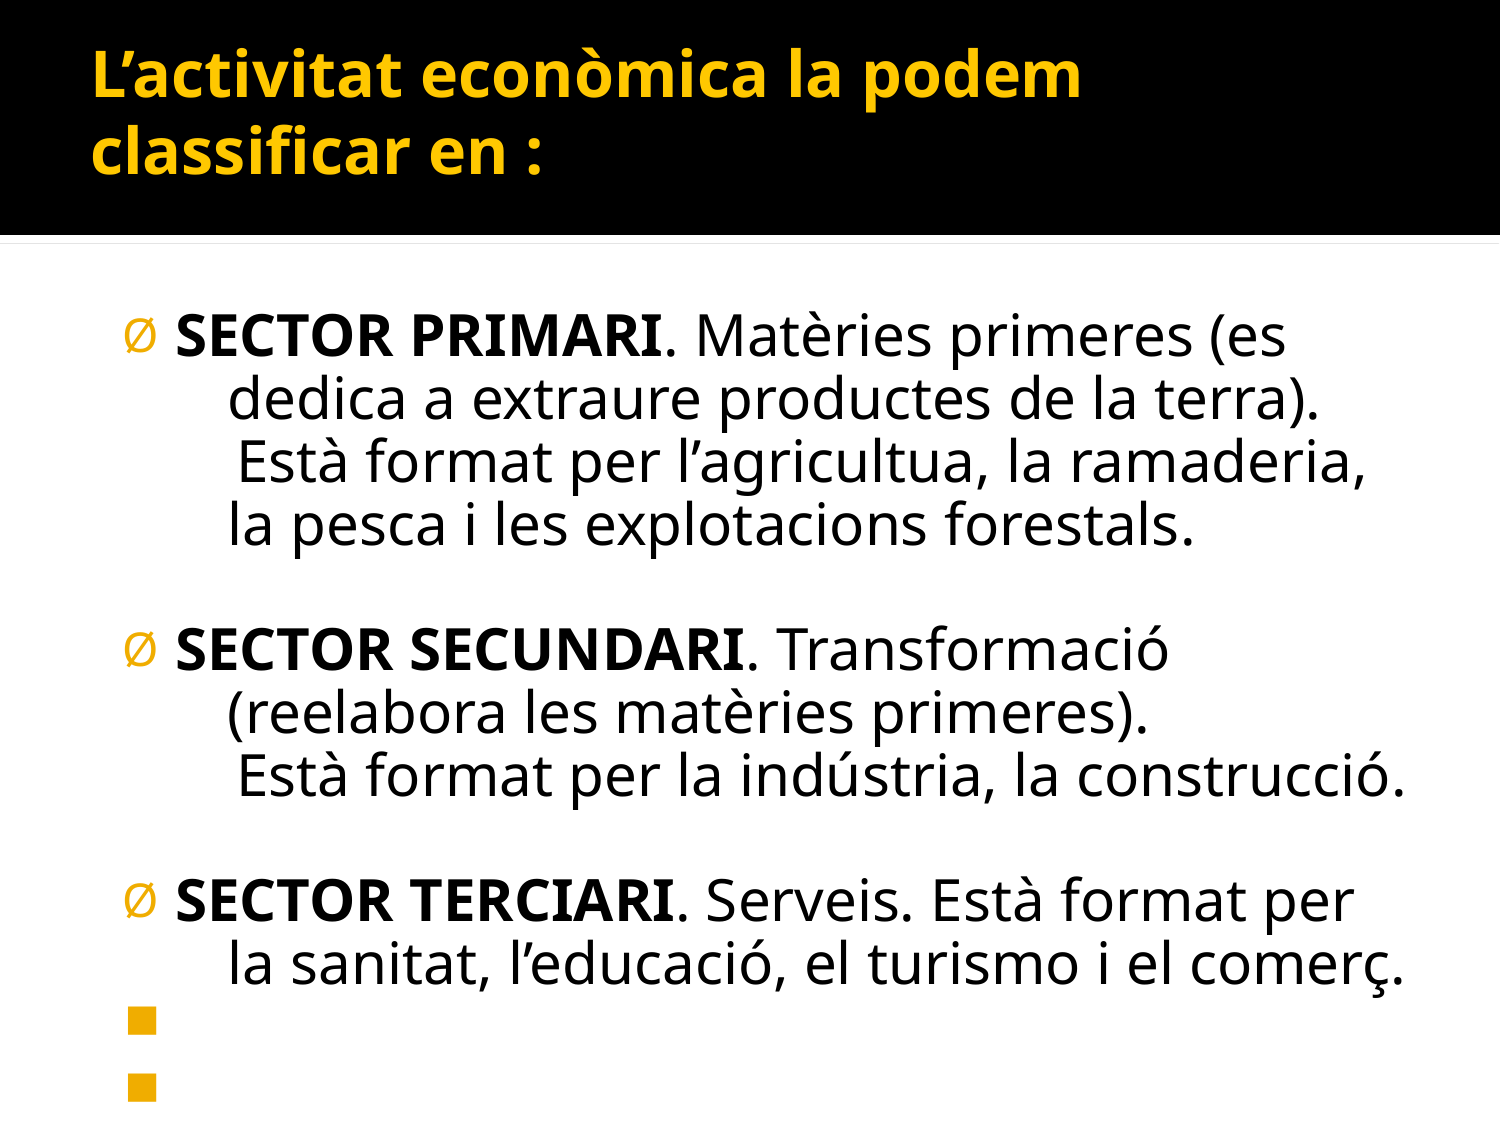

# L’activitat econòmica la podem classificar en :
SECTOR PRIMARI. Matèries primeres (es dedica a extraure productes de la terra).
 Està format per l’agricultua, la ramaderia, la pesca i les explotacions forestals.
SECTOR SECUNDARI. Transformació (reelabora les matèries primeres).
 Està format per la indústria, la construcció.
SECTOR TERCIARI. Serveis. Està format per la sanitat, l’educació, el turismo i el comerç.